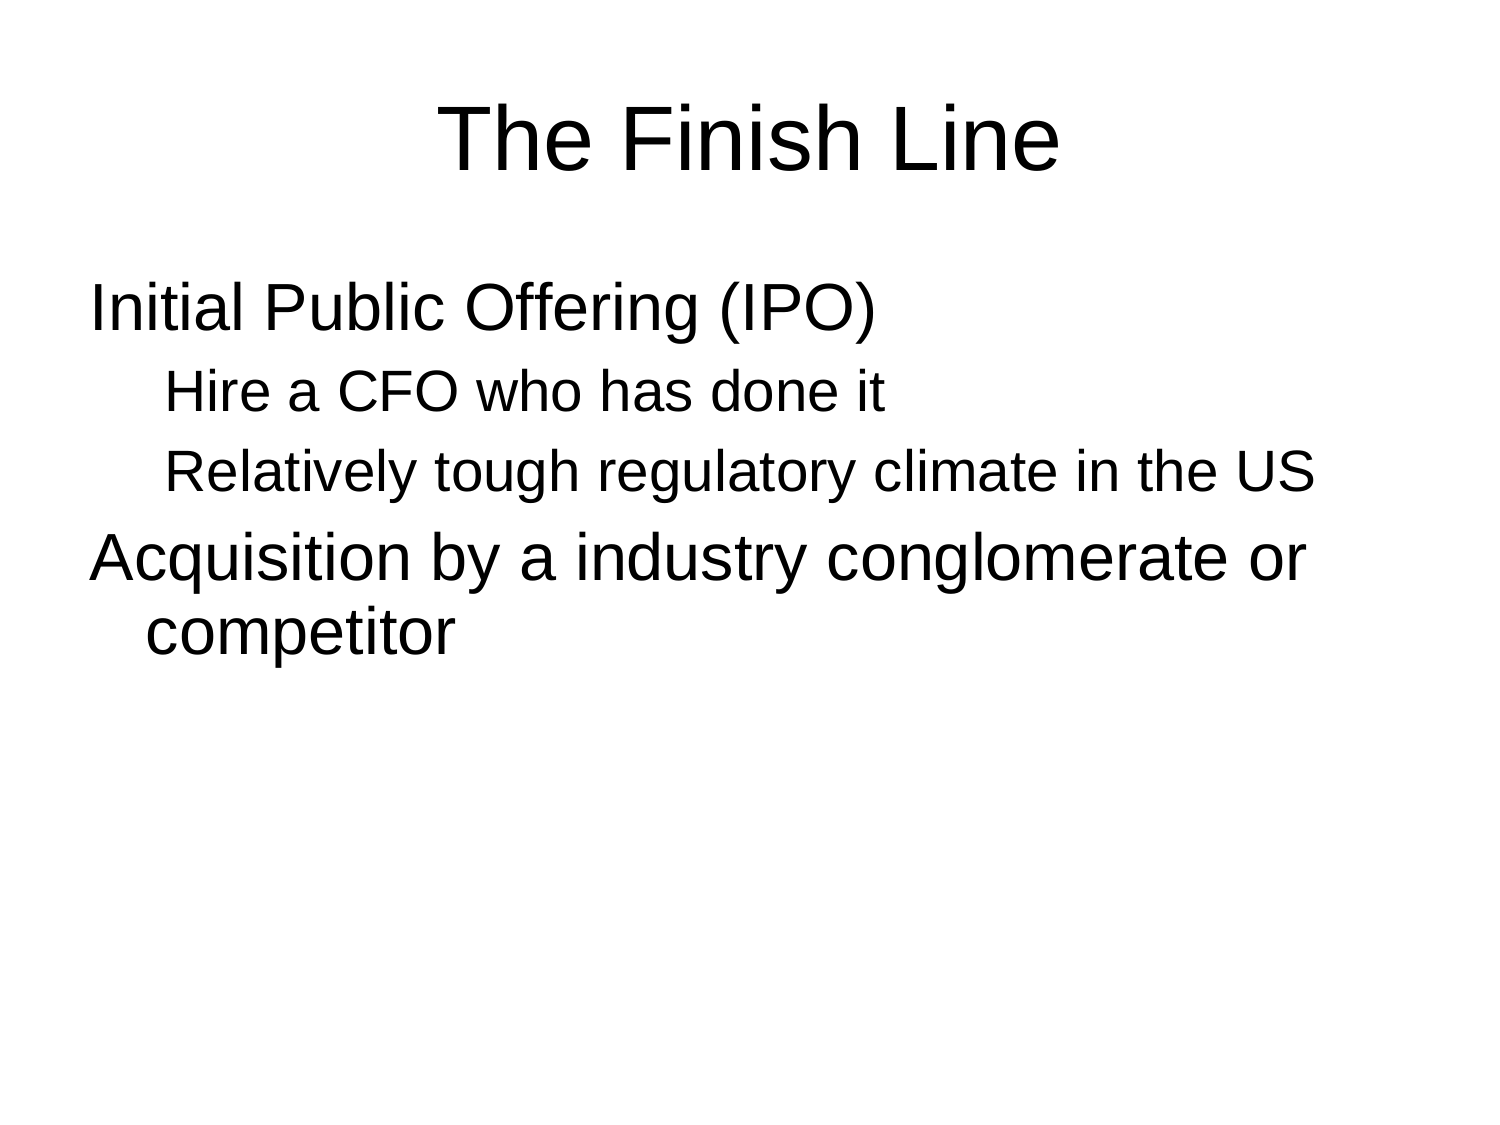

# The Finish Line
Initial Public Offering (IPO)
Hire a CFO who has done it
Relatively tough regulatory climate in the US
Acquisition by a industry conglomerate or competitor